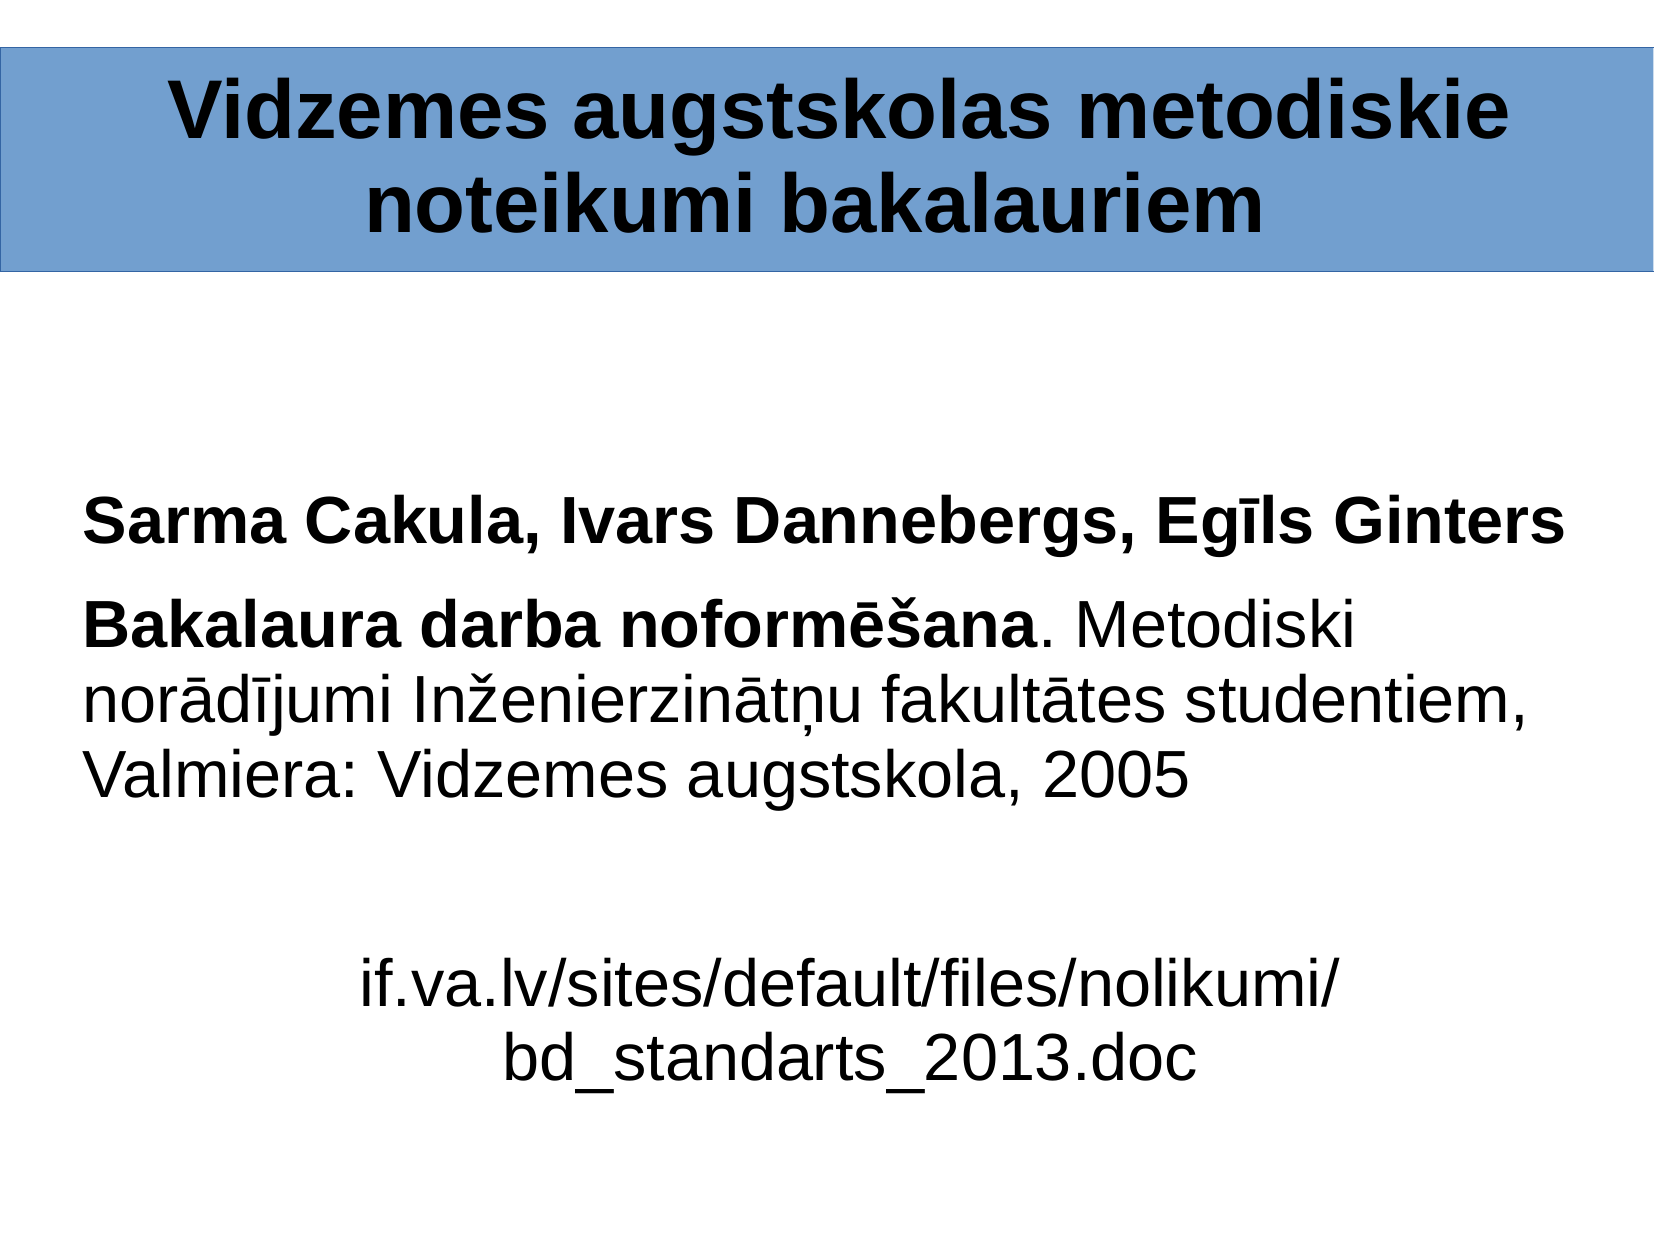

# Vidzemes augstskolas metodiskie noteikumi bakalauriem
Sarma Cakula, Ivars Dannebergs, Egīls Ginters
Bakalaura darba noformēšana. Metodiski norādījumi Inženierzinātņu fakultātes studentiem, Valmiera: Vidzemes augstskola, 2005
if.va.lv/sites/default/files/nolikumi/bd_standarts_2013.doc